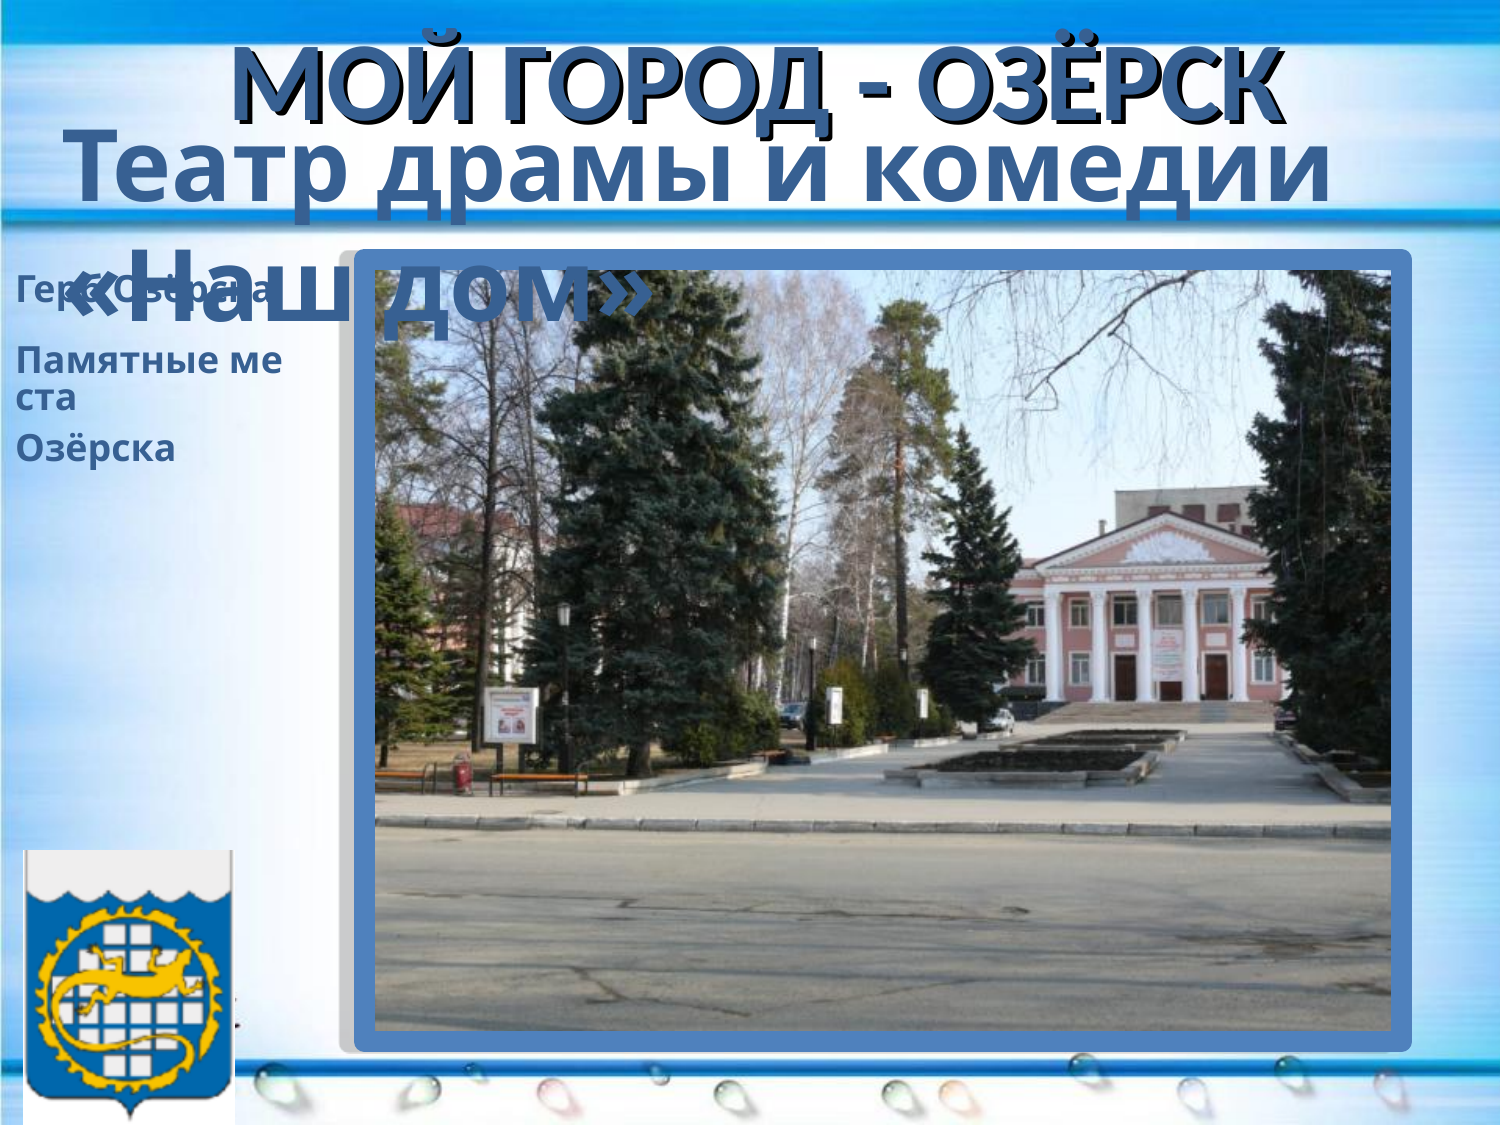

Мой город - Озёрск
Театр драмы и комедии «Наш дом»
Герб Озёрска
Режиссёр спектакли ставит,
А актёры там играют.
Посмотреть спектакль
спешат
В …
Памятные места
Озёрска